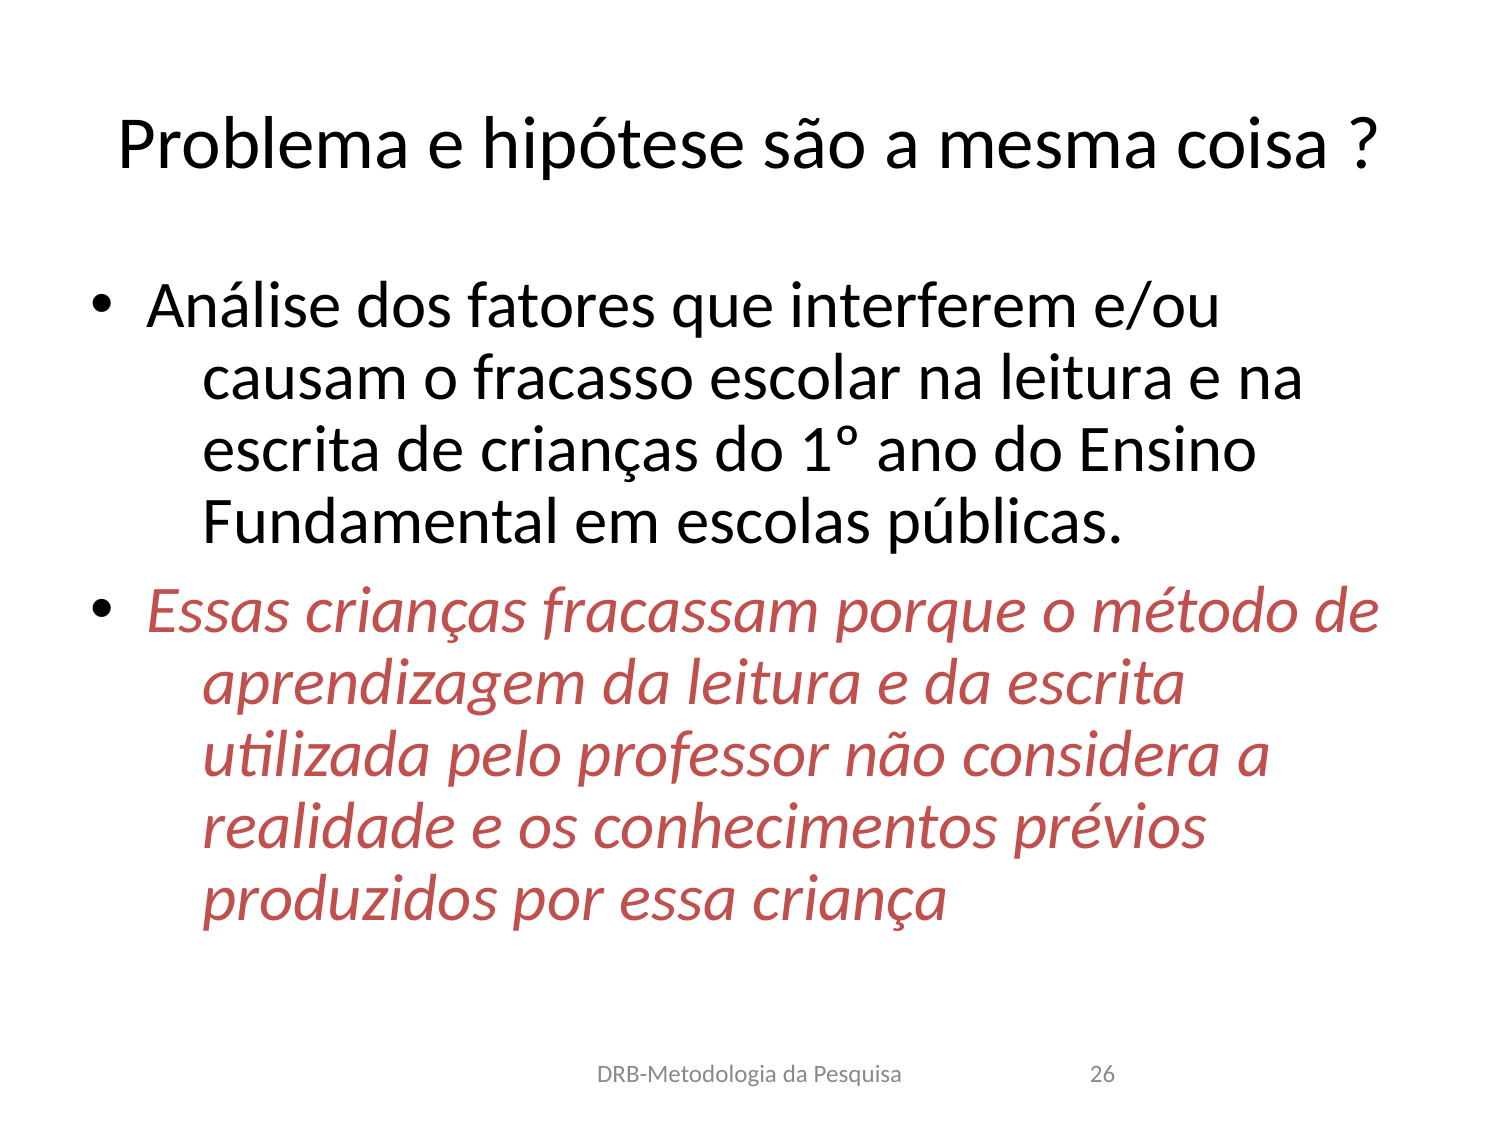

# Problema e hipótese são a mesma coisa ?
Análise dos fatores que interferem e/ou causam o fracasso escolar na leitura e na escrita de crianças do 1º ano do Ensino Fundamental em escolas públicas.
Essas crianças fracassam porque o método de aprendizagem da leitura e da escrita utilizada pelo professor não considera a realidade e os conhecimentos prévios produzidos por essa criança
DRB-Metodologia da Pesquisa